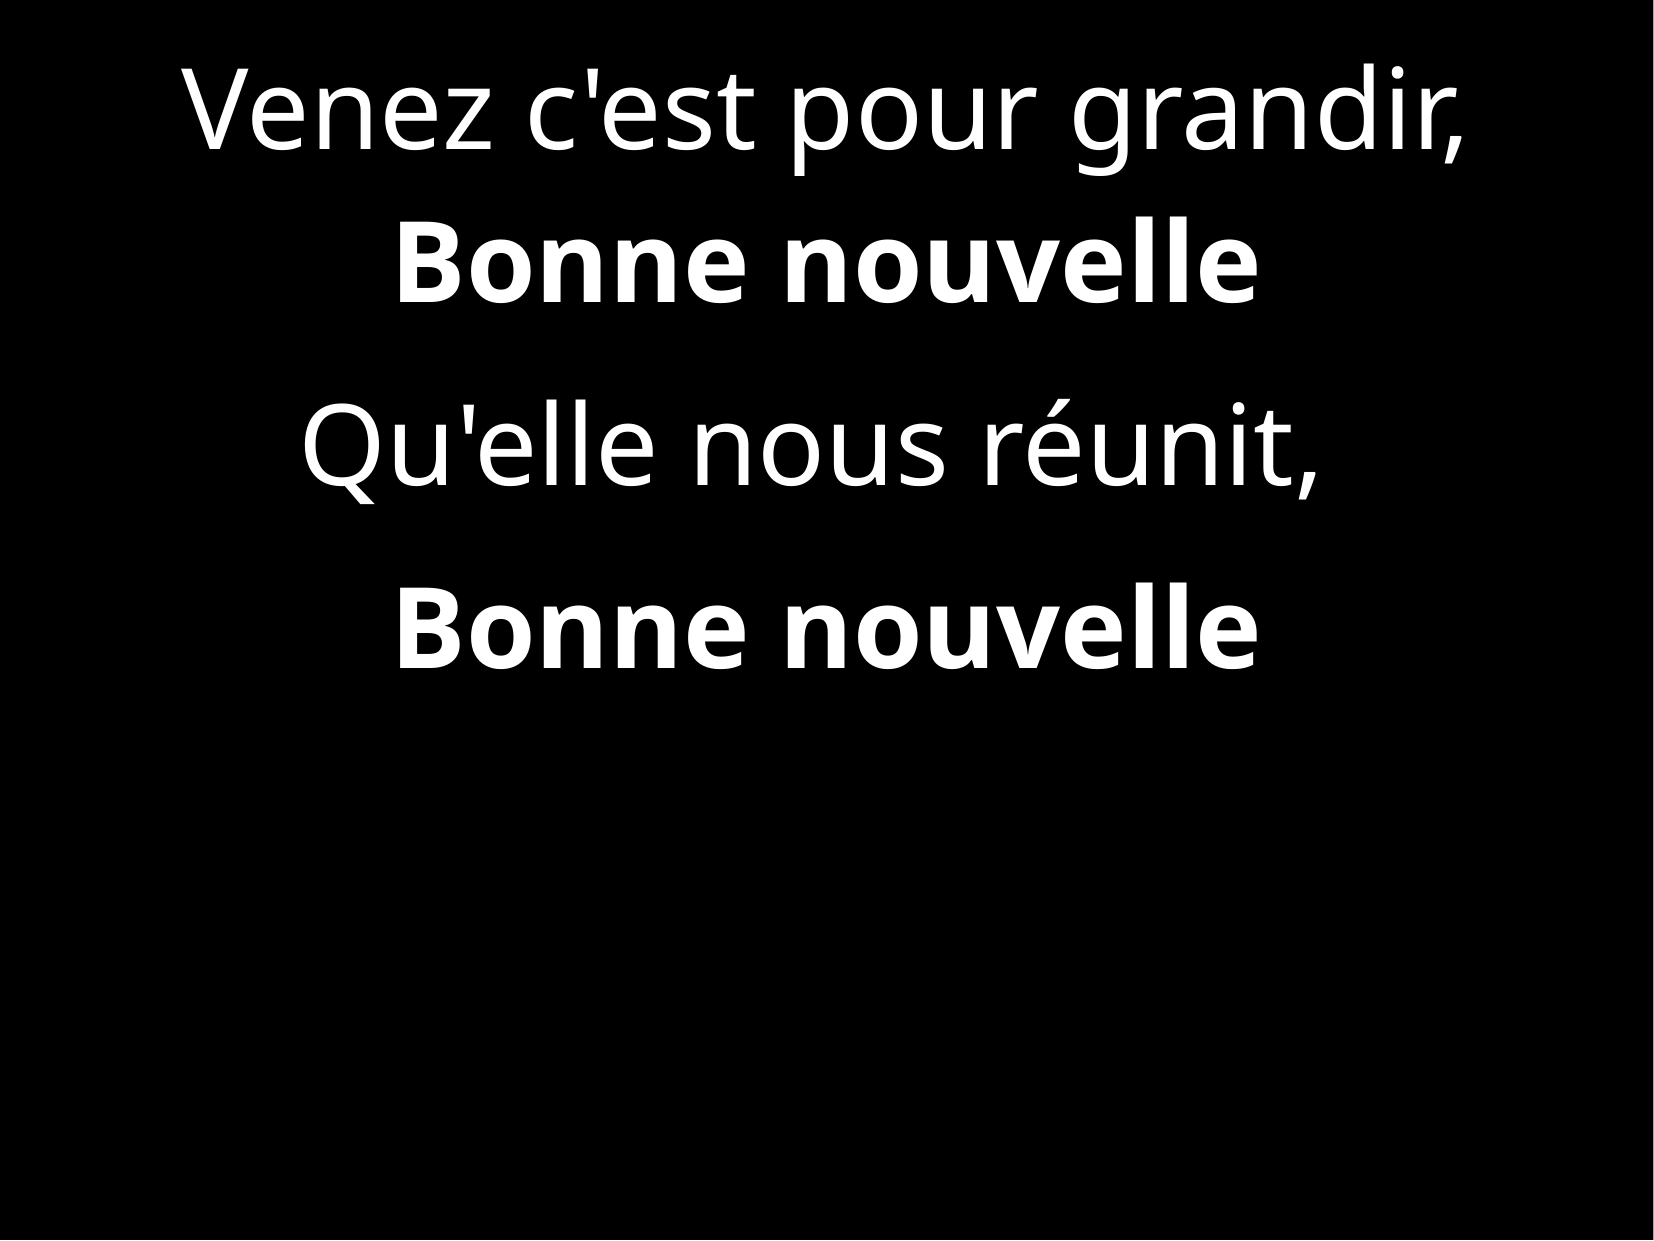

# Venez c'est pour grandir, Bonne nouvelle
Qu'elle nous réunit,
Bonne nouvelle